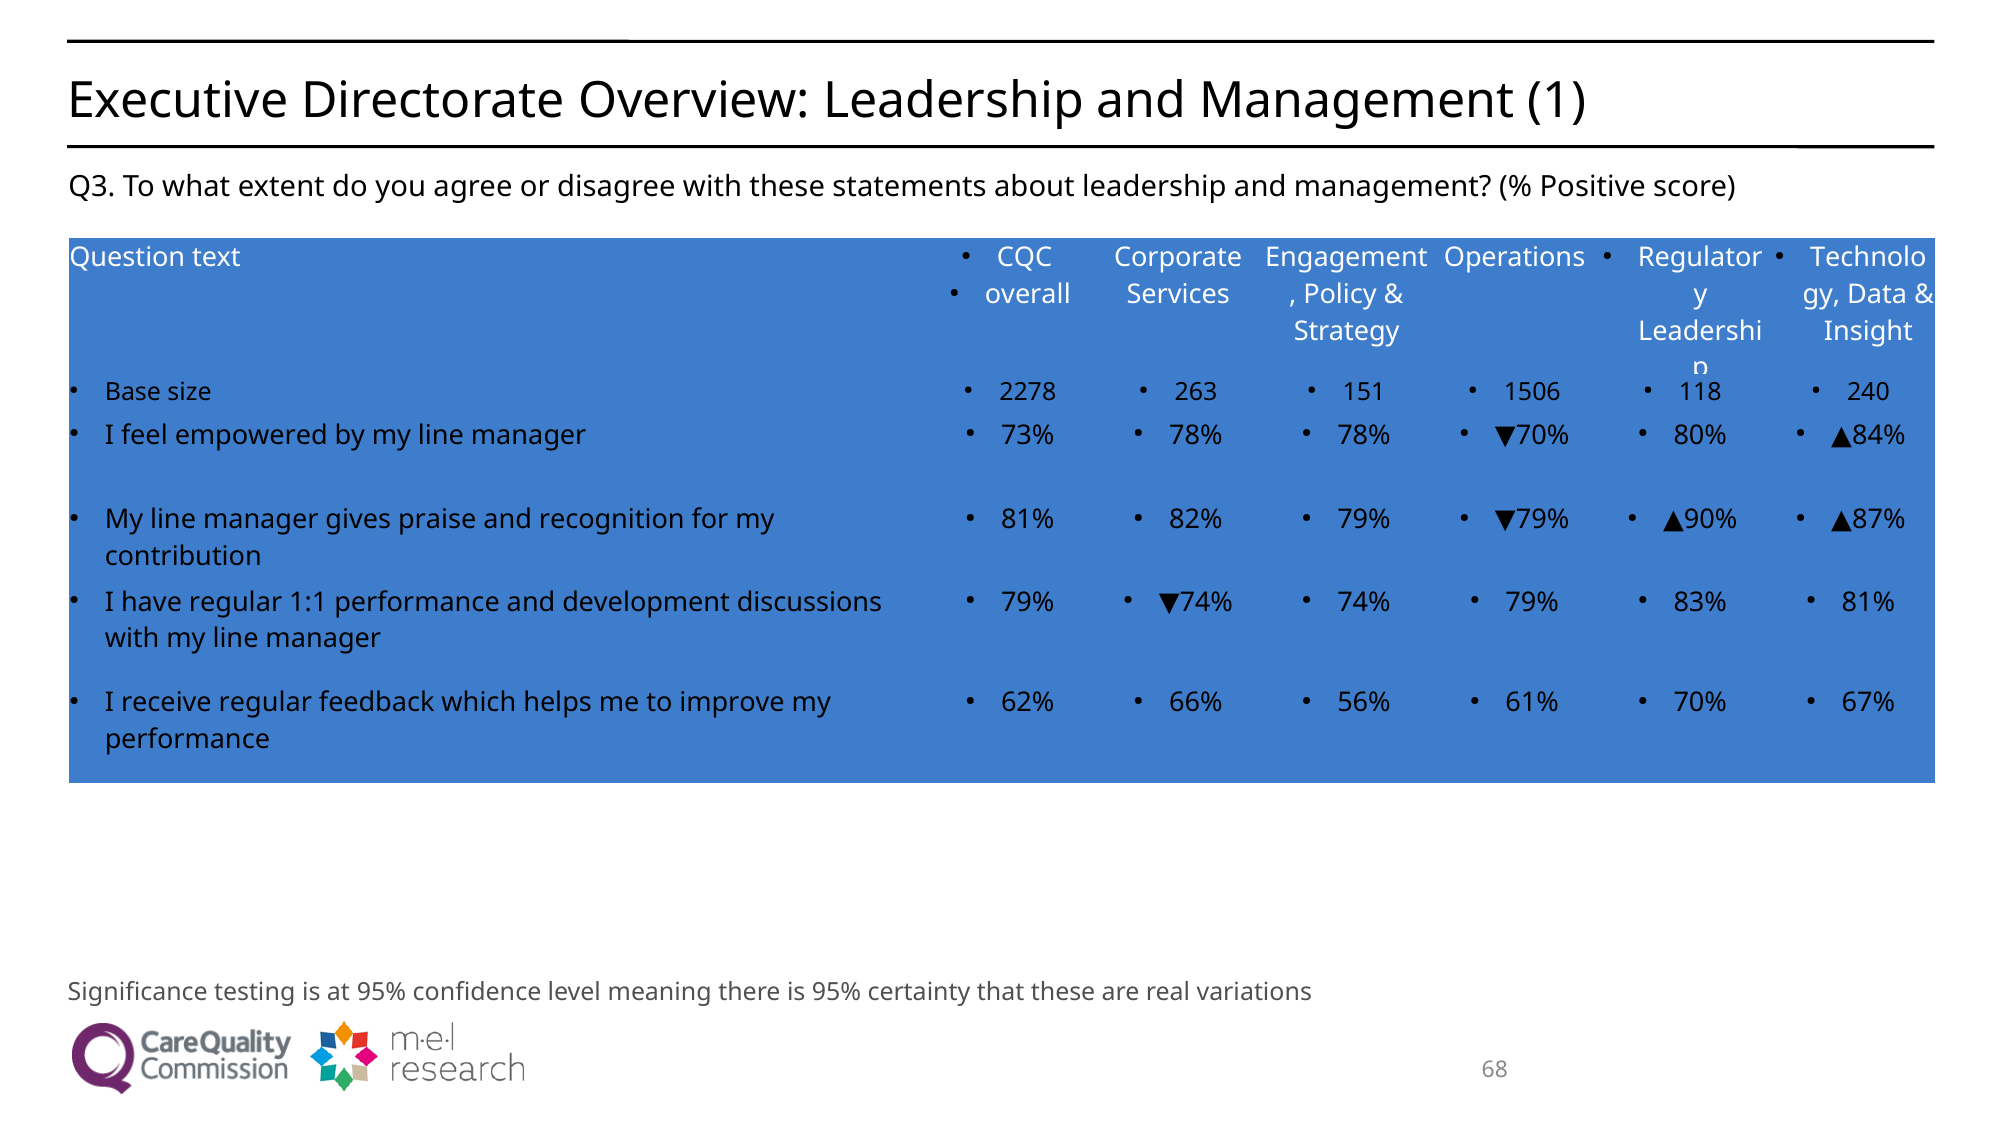

# Executive Directorate Overview: Leadership and Management (1)
Q3. To what extent do you agree or disagree with these statements about leadership and management? (% Positive score)
| Question text | CQC overall | Corporate Services | Engagement, Policy & Strategy | Operations | Regulatory Leadership | Technology, Data & Insight |
| --- | --- | --- | --- | --- | --- | --- |
| Base size | 2278 | 263 | 151 | 1506 | 118 | 240 |
| I feel empowered by my line manager | 73% | 78% | 78% | ▼70% | 80% | ▲84% |
| My line manager gives praise and recognition for my contribution | 81% | 82% | 79% | ▼79% | ▲90% | ▲87% |
| I have regular 1:1 performance and development discussions with my line manager | 79% | ▼74% | 74% | 79% | 83% | 81% |
| I receive regular feedback which helps me to improve my performance | 62% | 66% | 56% | 61% | 70% | 67% |
Significance testing is at 95% confidence level meaning there is 95% certainty that these are real variations